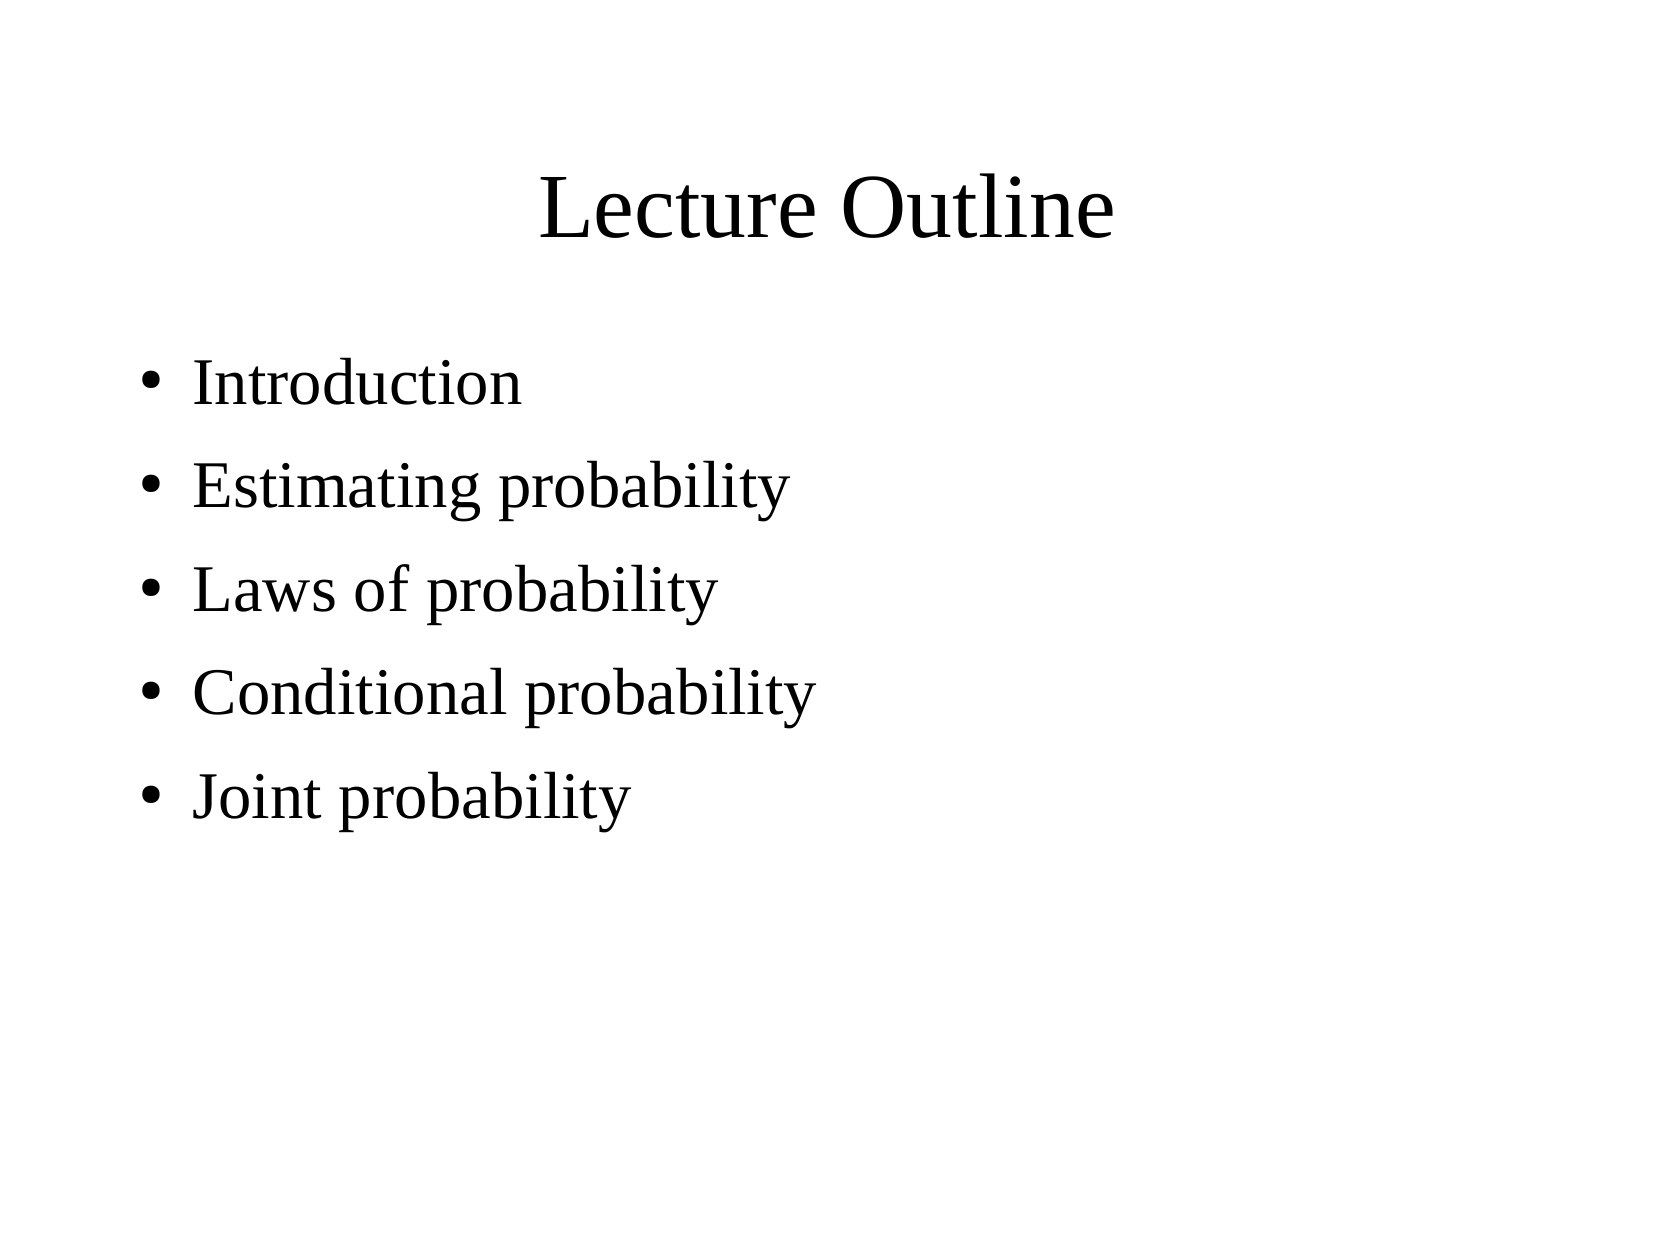

# Lecture Outline
Introduction
Estimating probability
Laws of probability
Conditional probability
Joint probability